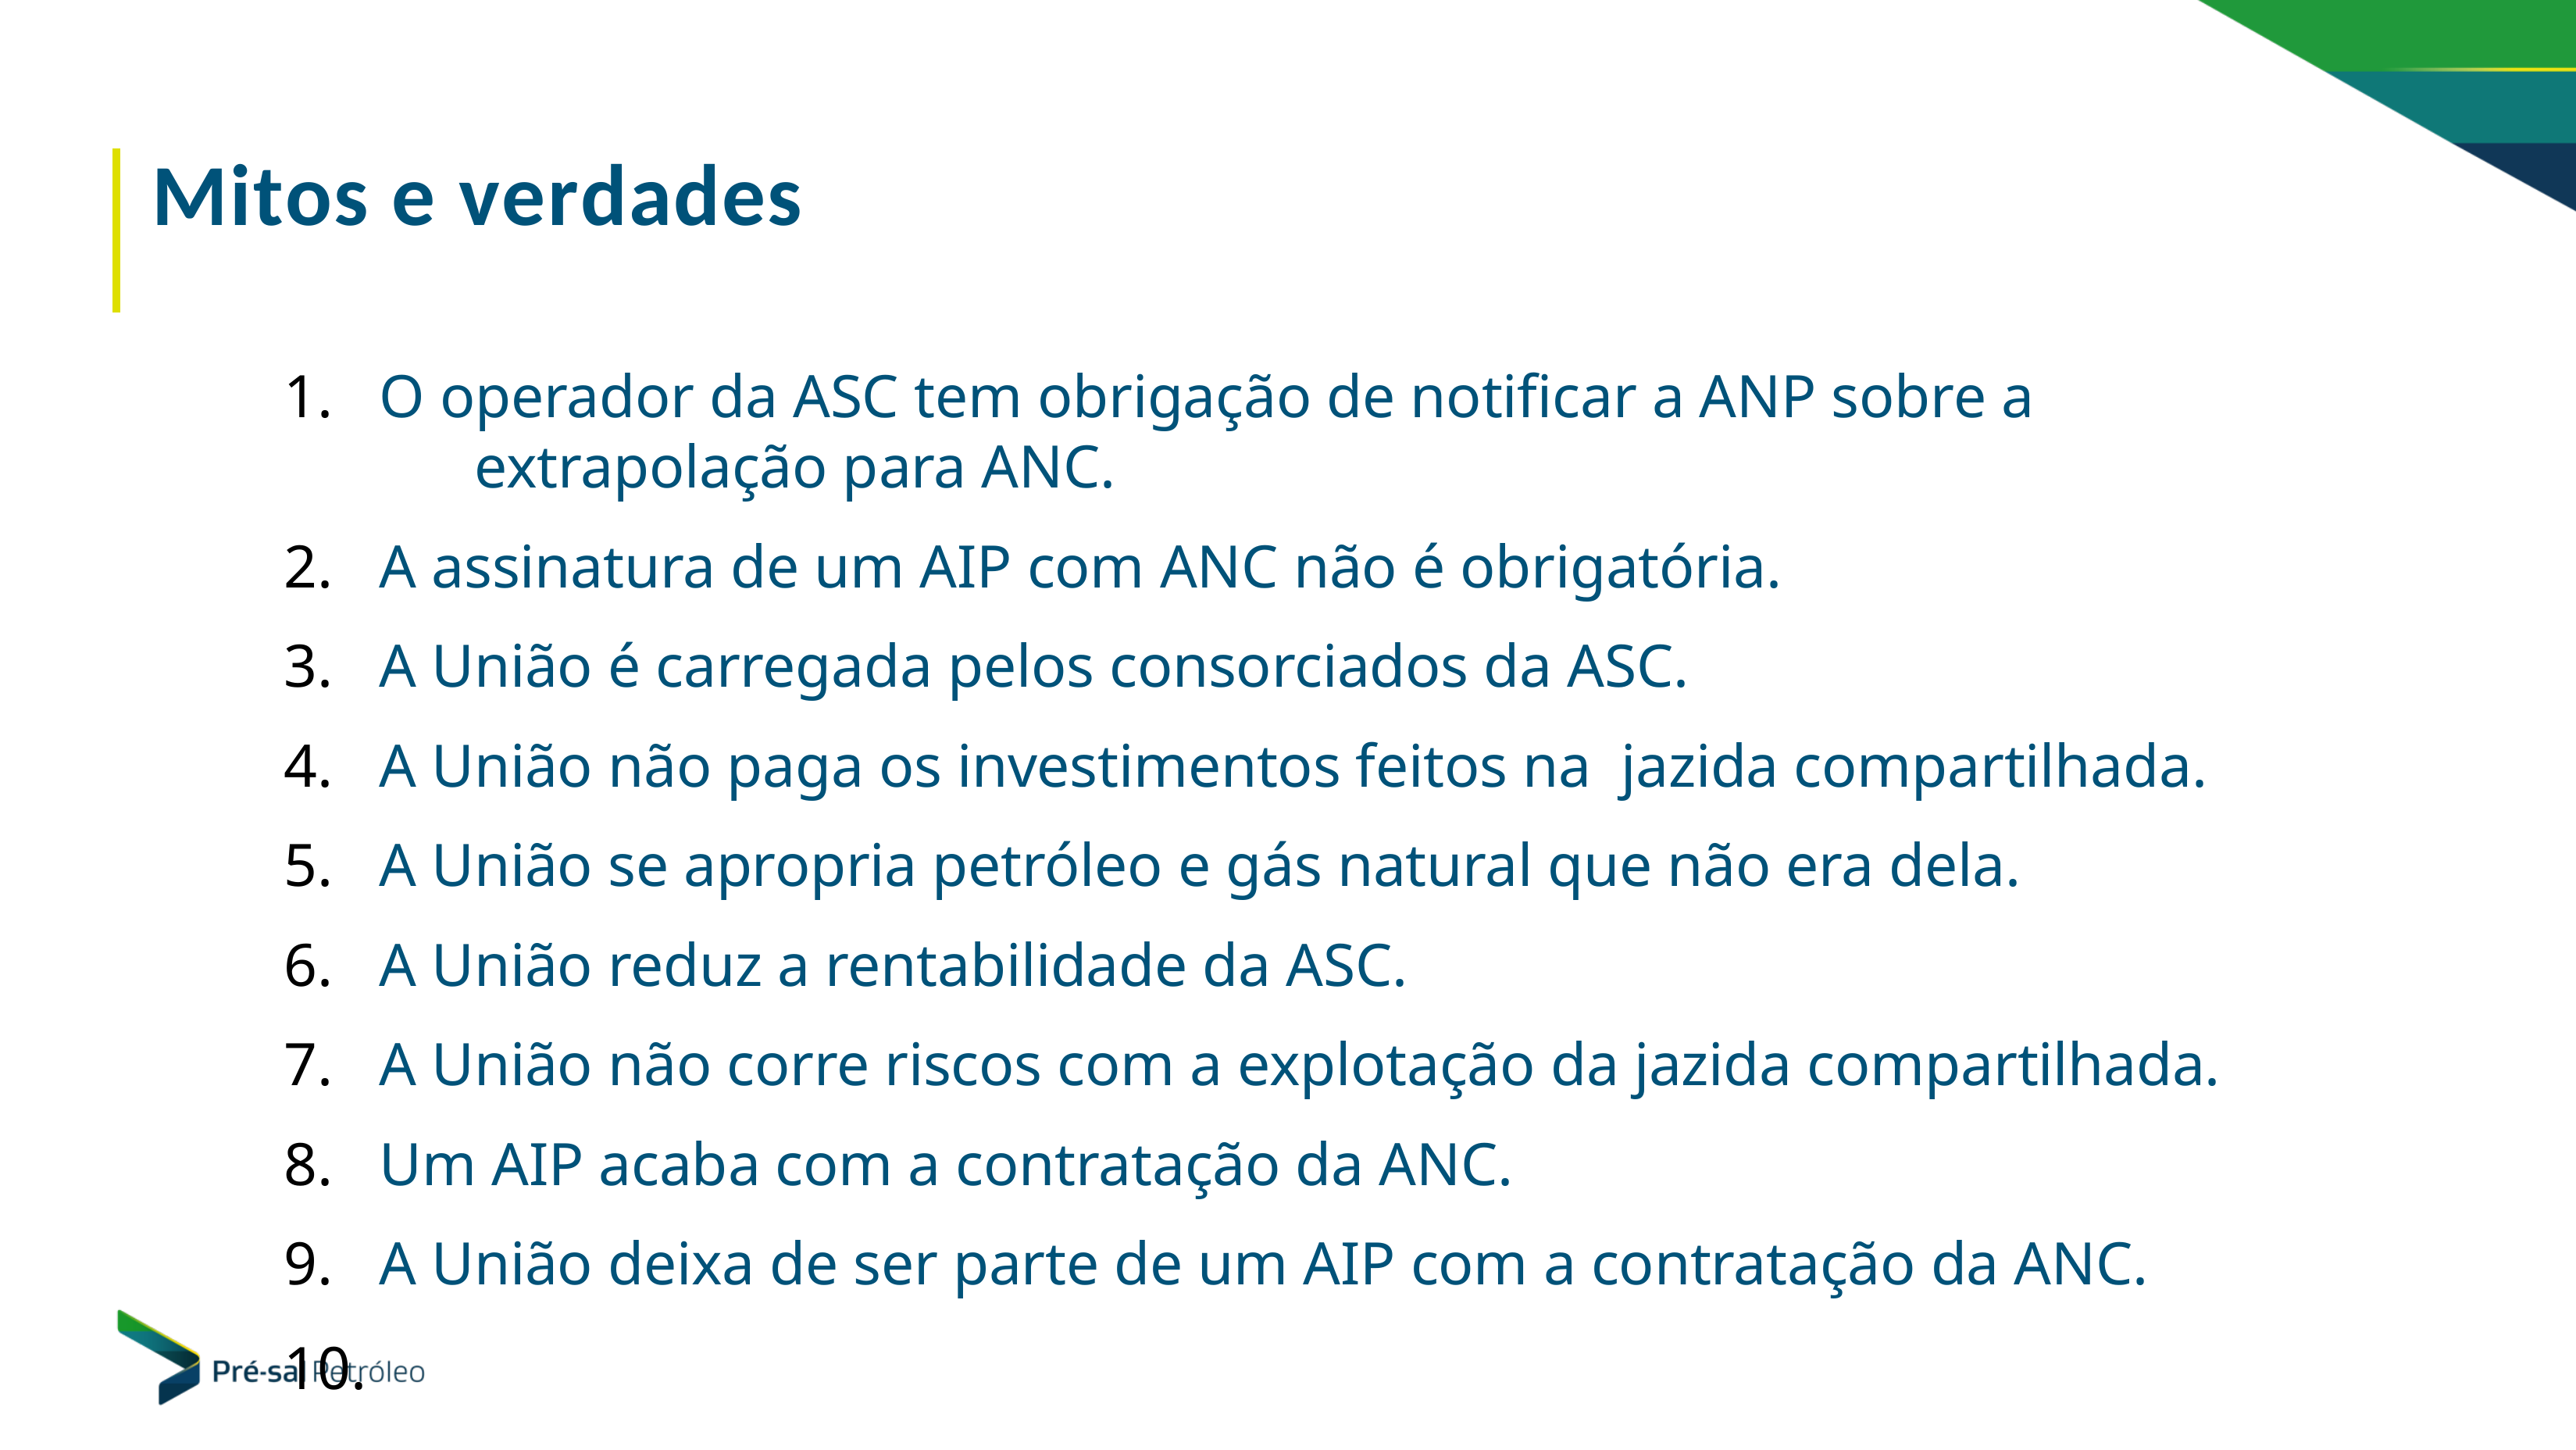

# Mitos e verdades
O operador da ASC tem obrigação de notificar a ANP sobre a extrapolação para ANC.
A assinatura de um AIP com ANC não é obrigatória.
A União é carregada pelos consorciados da ASC.
A União não paga os investimentos feitos na jazida compartilhada.
A União se apropria petróleo e gás natural que não era dela.
A União reduz a rentabilidade da ASC.
A União não corre riscos com a explotação da jazida compartilhada.
Um AIP acaba com a contratação da ANC.
A União deixa de ser parte de um AIP com a contratação da ANC.